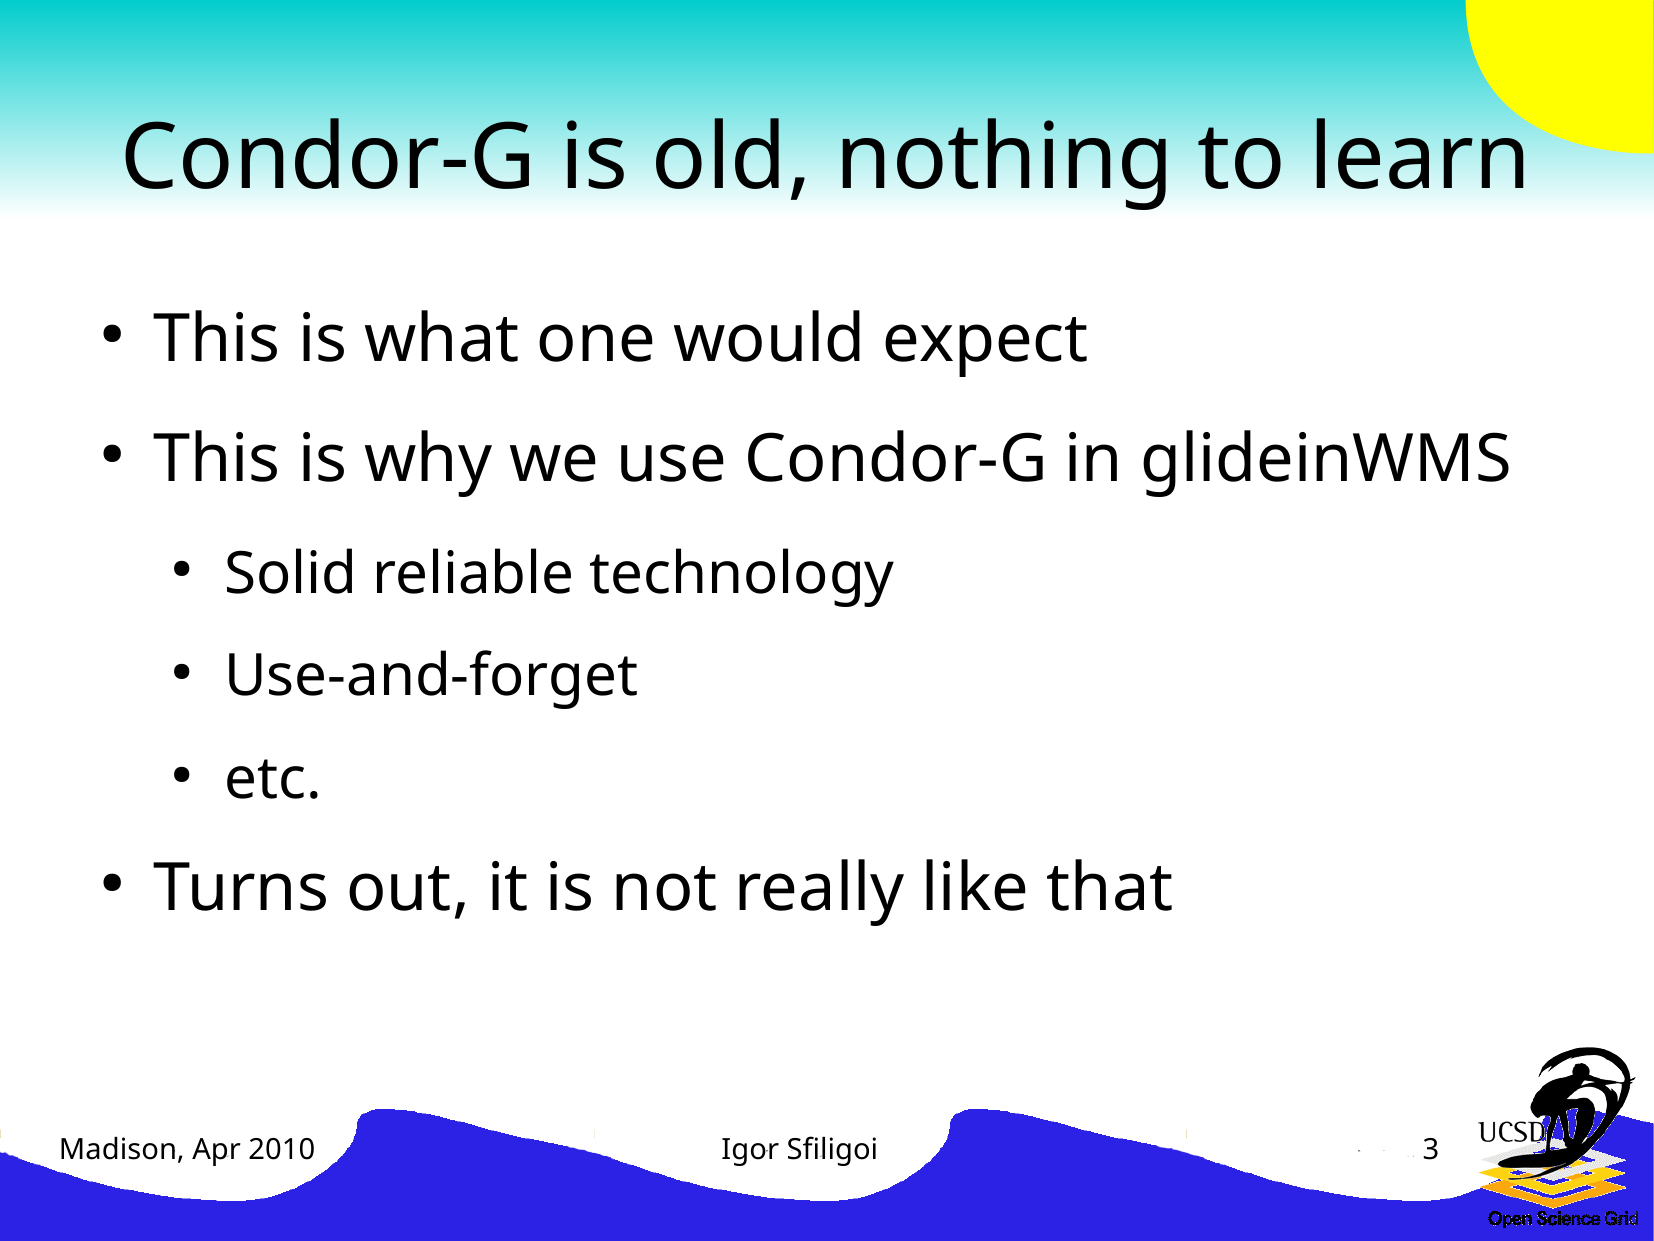

# Condor-G is old, nothing to learn
This is what one would expect
This is why we use Condor-G in glideinWMS
Solid reliable technology
Use-and-forget
etc.
Turns out, it is not really like that
3